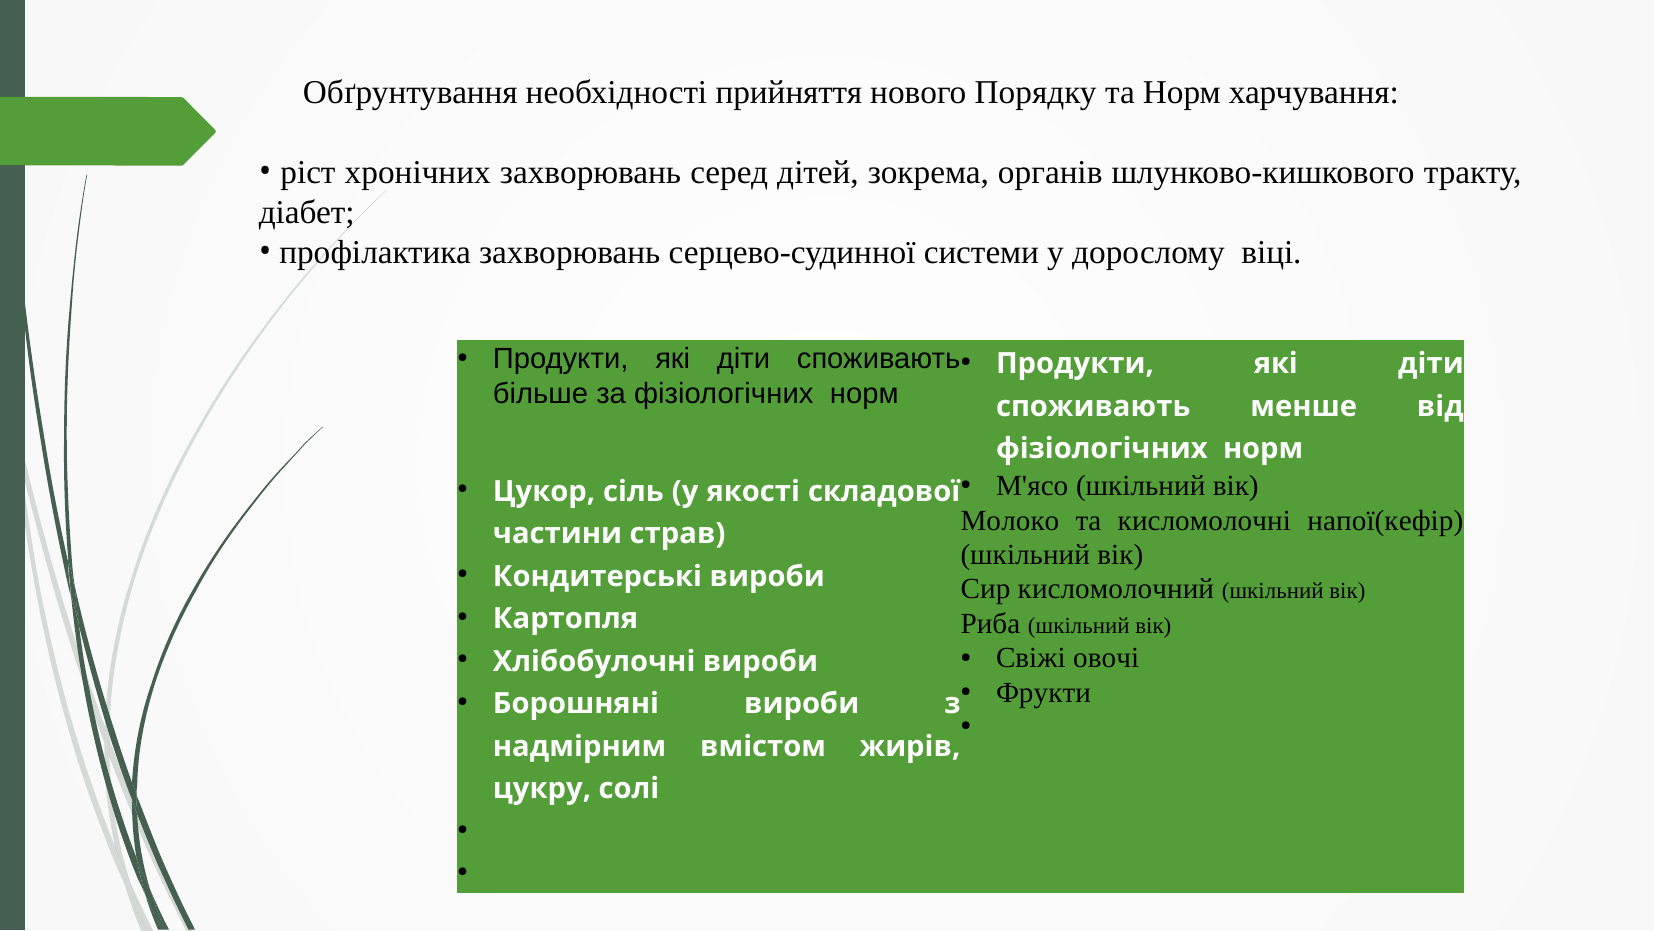

Обґрунтування необхідності прийняття нового Порядку та Норм харчування:
 ріст хронічних захворювань серед дітей, зокрема, органів шлунково-кишкового тракту, діабет;
 профілактика захворювань серцево-судинної системи у дорослому віці.
| Продукти, які діти споживають більше за фізіологічних норм | Продукти, які діти споживають менше від фізіологічних норм |
| --- | --- |
| Цукор, сіль (у якості складової частини страв) Кондитерські вироби Картопля Хлібобулочні вироби Борошняні вироби з надмірним вмістом жирів, цукру, солі | М'ясо (шкільний вік) Молоко та кисломолочні напої(кефір) (шкільний вік) Сир кисломолочний (шкільний вік) Риба (шкільний вік) Свіжі овочі Фрукти |